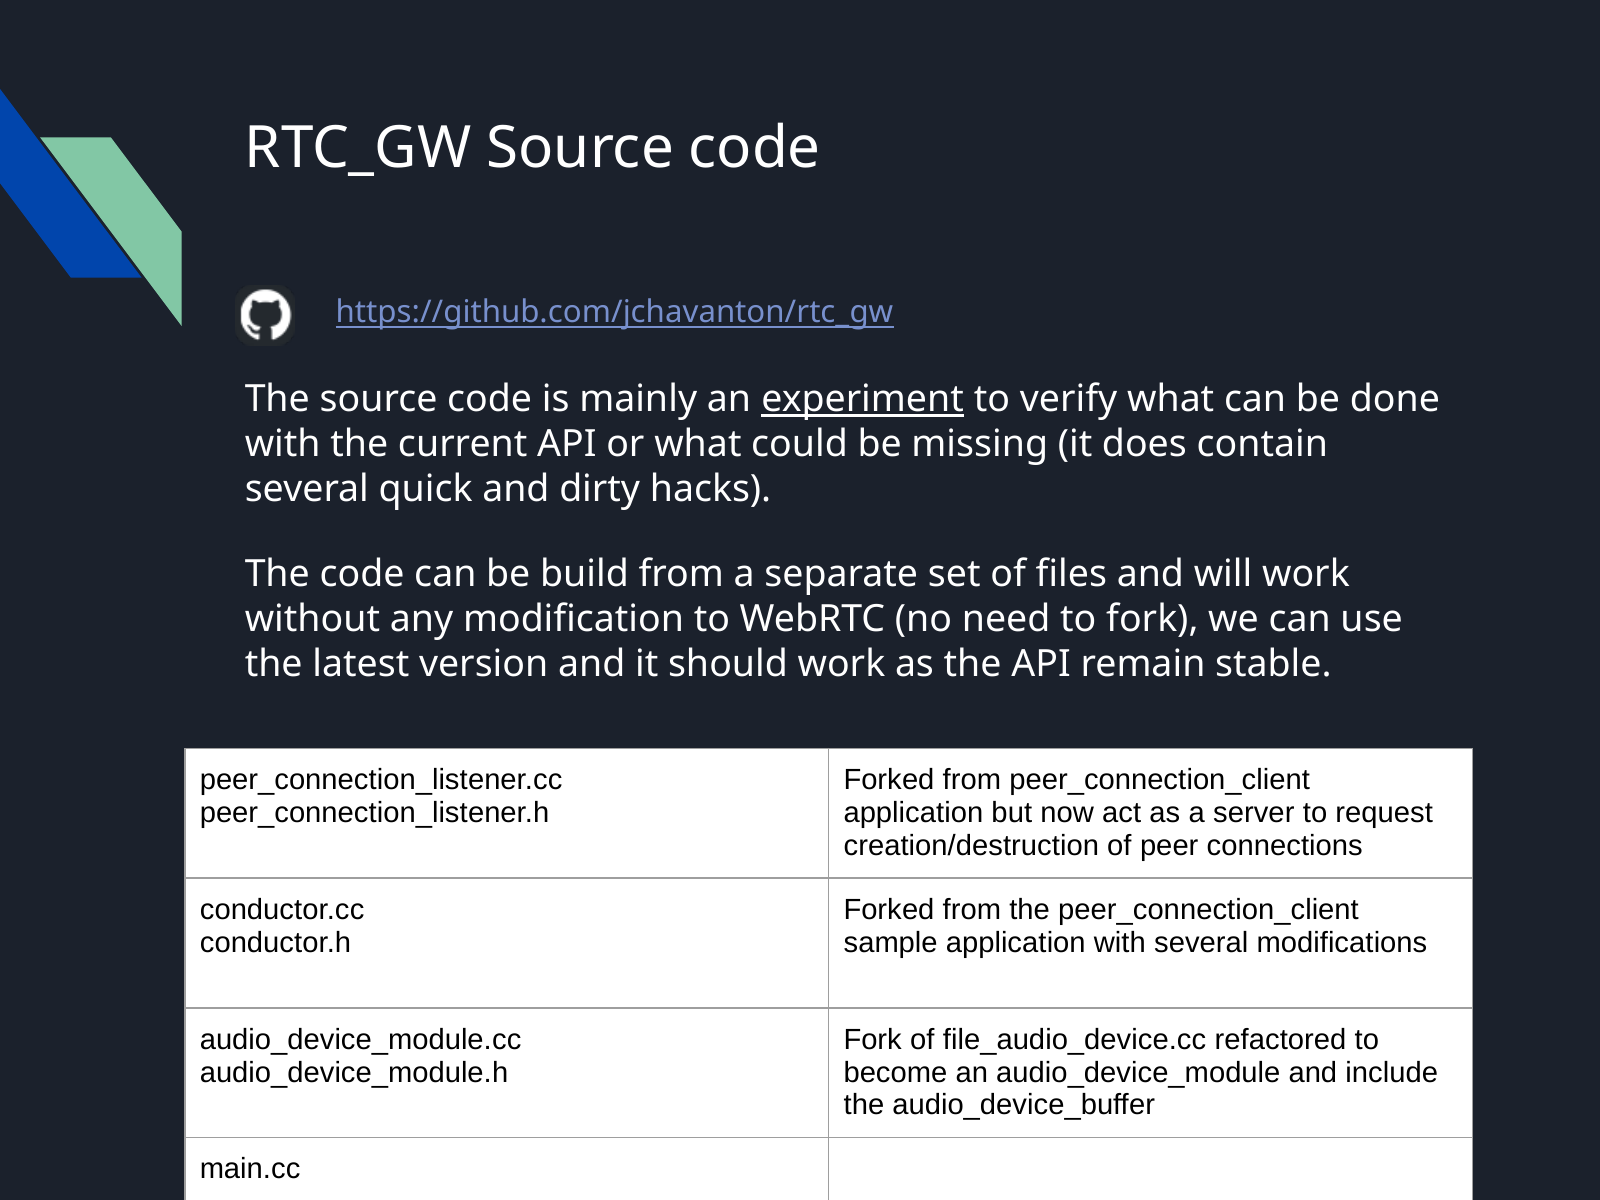

# RTC_GW Source code
 https://github.com/jchavanton/rtc_gw
The source code is mainly an experiment to verify what can be done with the current API or what could be missing (it does contain several quick and dirty hacks).
The code can be build from a separate set of files and will work without any modification to WebRTC (no need to fork), we can use the latest version and it should work as the API remain stable.
| peer\_connection\_listener.cc peer\_connection\_listener.h | Forked from peer\_connection\_client application but now act as a server to request creation/destruction of peer connections |
| --- | --- |
| conductor.cc conductor.h | Forked from the peer\_connection\_client sample application with several modifications |
| audio\_device\_module.cc audio\_device\_module.h | Fork of file\_audio\_device.cc refactored to become an audio\_device\_module and include the audio\_device\_buffer |
| main.cc | |